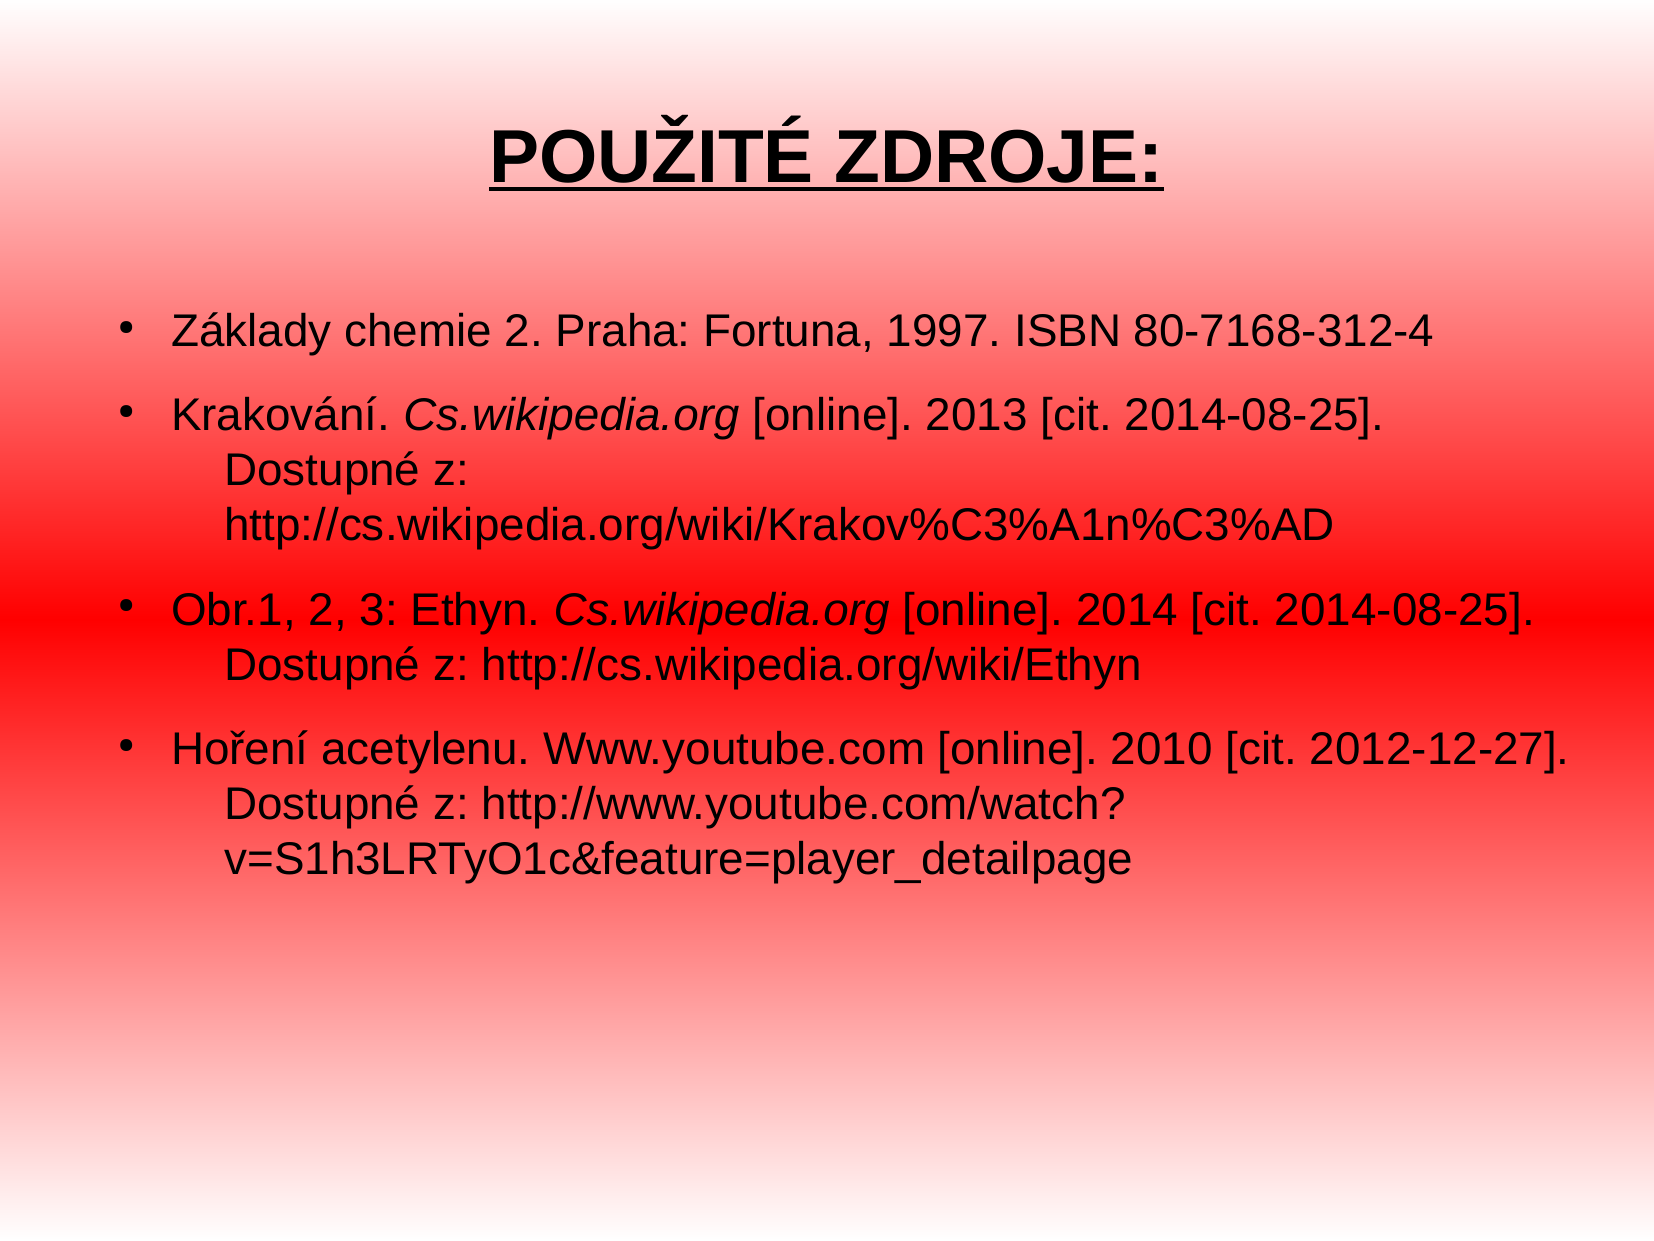

# POUŽITÉ ZDROJE:
Základy chemie 2. Praha: Fortuna, 1997. ISBN 80-7168-312-4
Krakování. Cs.wikipedia.org [online]. 2013 [cit. 2014-08-25]. Dostupné z: http://cs.wikipedia.org/wiki/Krakov%C3%A1n%C3%AD
Obr.1, 2, 3: Ethyn. Cs.wikipedia.org [online]. 2014 [cit. 2014-08-25]. Dostupné z: http://cs.wikipedia.org/wiki/Ethyn
Hoření acetylenu. Www.youtube.com [online]. 2010 [cit. 2012-12-27]. Dostupné z: http://www.youtube.com/watch?v=S1h3LRTyO1c&feature=player_detailpage